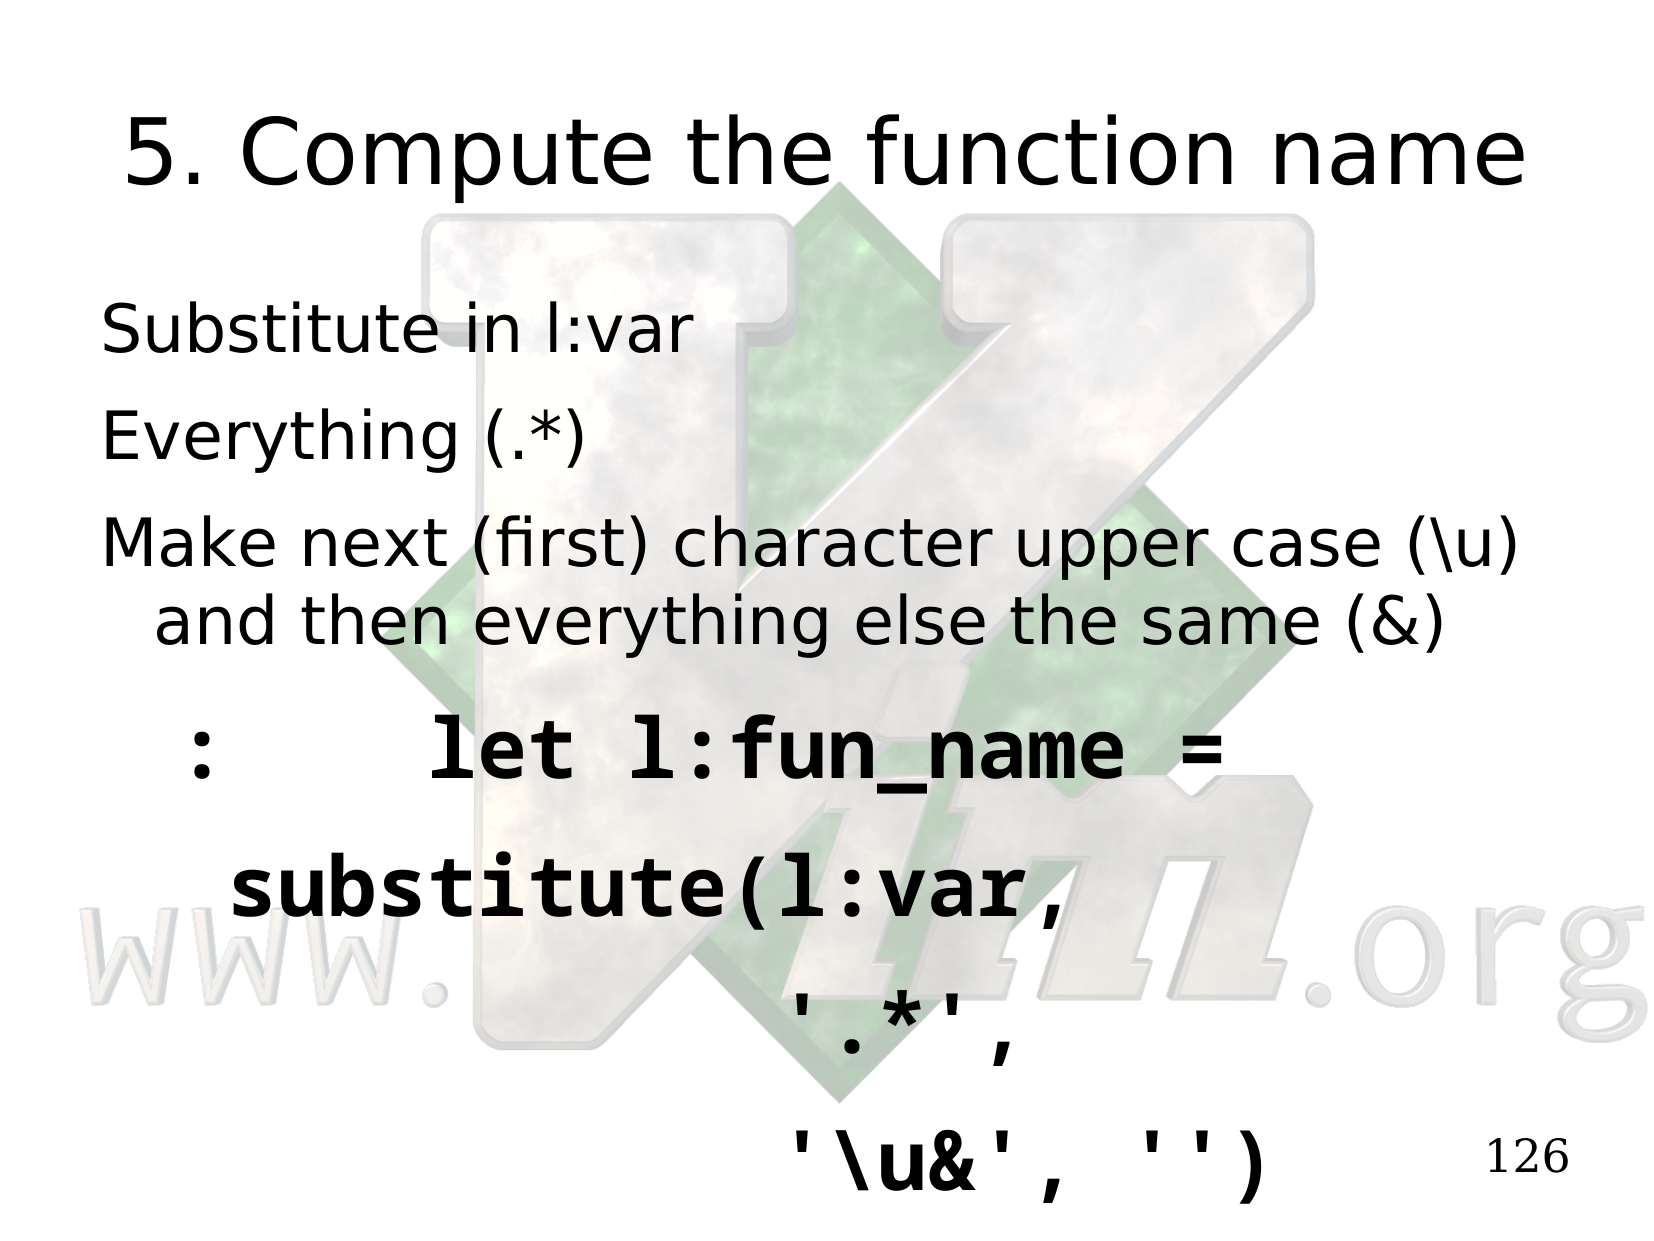

# 5. Compute the function name
Substitute in l:var
Everything (.*)
Make next (first) character upper case (\u) and then everything else the same (&)
: let l:fun_name =
 substitute(l:var,
 '.*',
 '\u&', '')
126